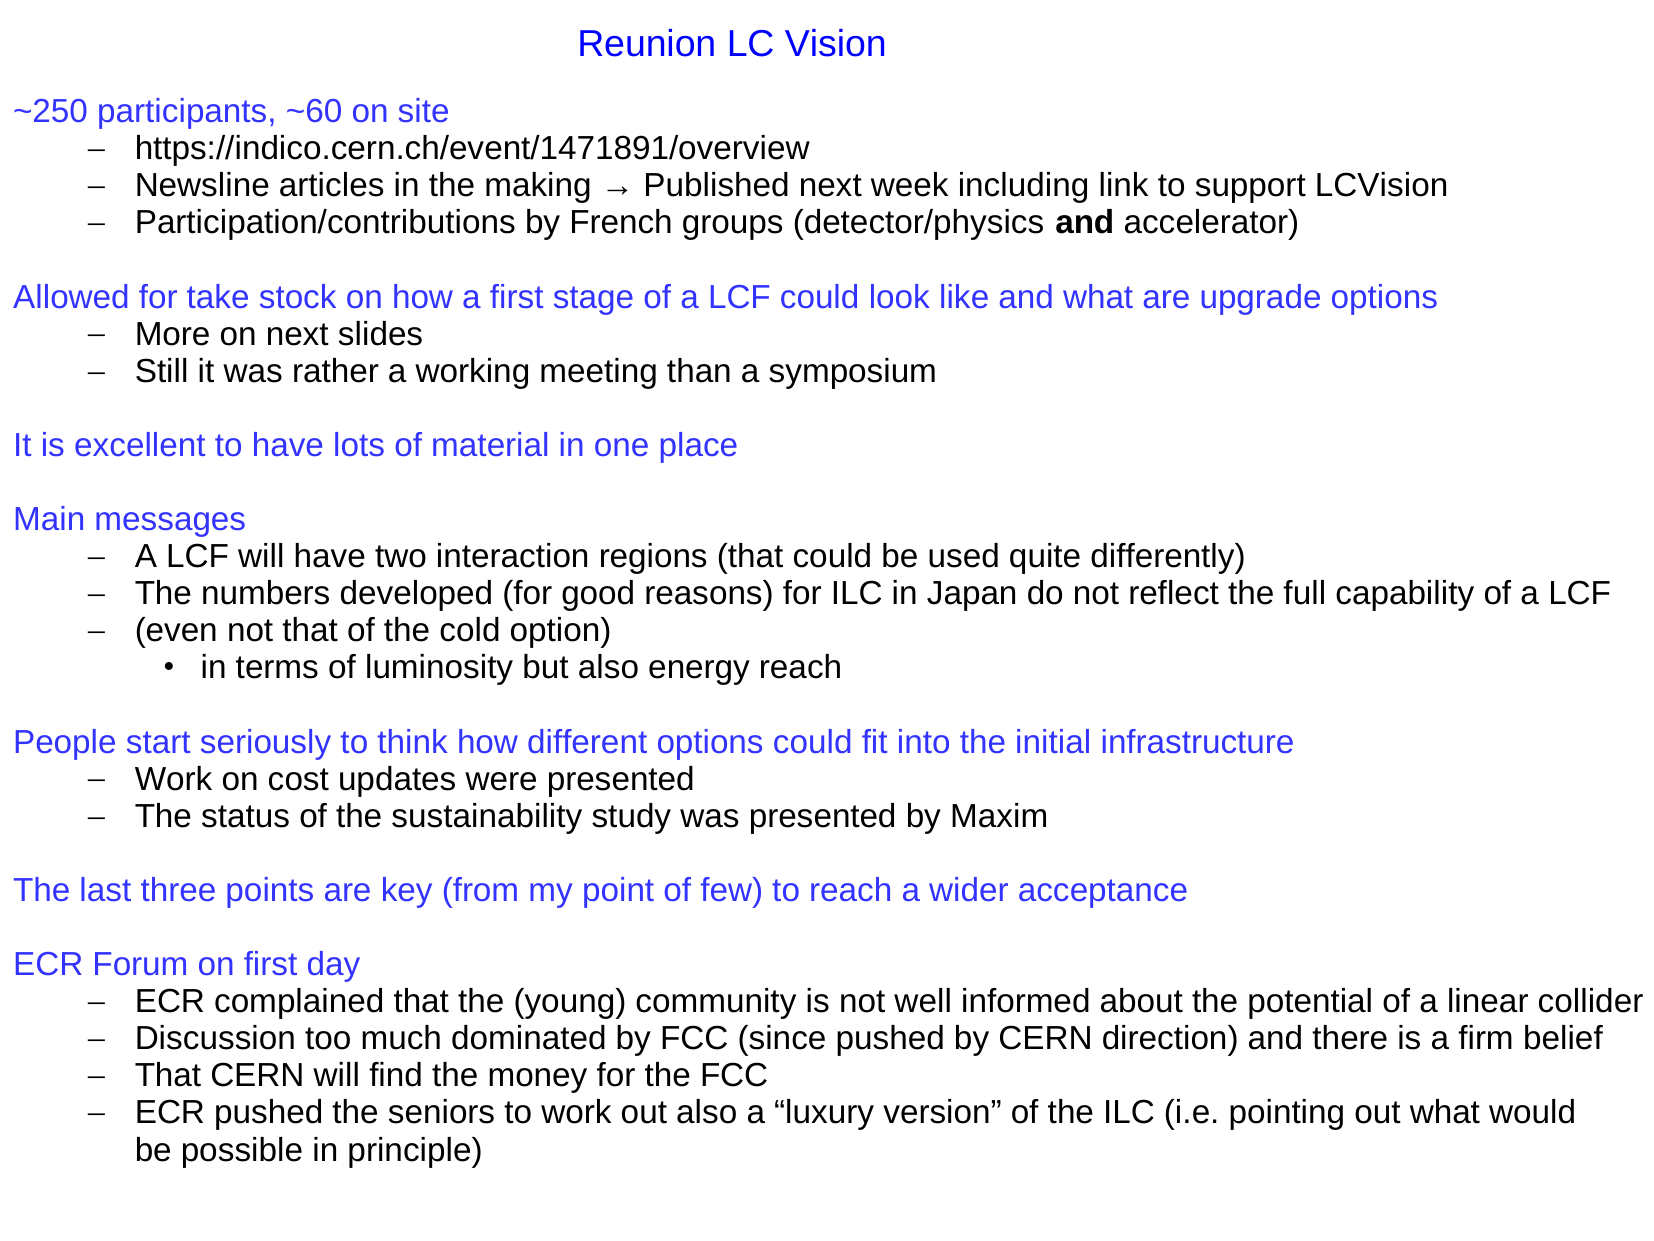

Reunion LC Vision
~250 participants, ~60 on site
https://indico.cern.ch/event/1471891/overview
Newsline articles in the making → Published next week including link to support LCVision
Participation/contributions by French groups (detector/physics and accelerator)
Allowed for take stock on how a first stage of a LCF could look like and what are upgrade options
More on next slides
Still it was rather a working meeting than a symposium
It is excellent to have lots of material in one place
Main messages
A LCF will have two interaction regions (that could be used quite differently)
The numbers developed (for good reasons) for ILC in Japan do not reflect the full capability of a LCF
(even not that of the cold option)
in terms of luminosity but also energy reach
People start seriously to think how different options could fit into the initial infrastructure
Work on cost updates were presented
The status of the sustainability study was presented by Maxim
The last three points are key (from my point of few) to reach a wider acceptance
ECR Forum on first day
ECR complained that the (young) community is not well informed about the potential of a linear collider
Discussion too much dominated by FCC (since pushed by CERN direction) and there is a firm belief
That CERN will find the money for the FCC
ECR pushed the seniors to work out also a “luxury version” of the ILC (i.e. pointing out what would
be possible in principle)